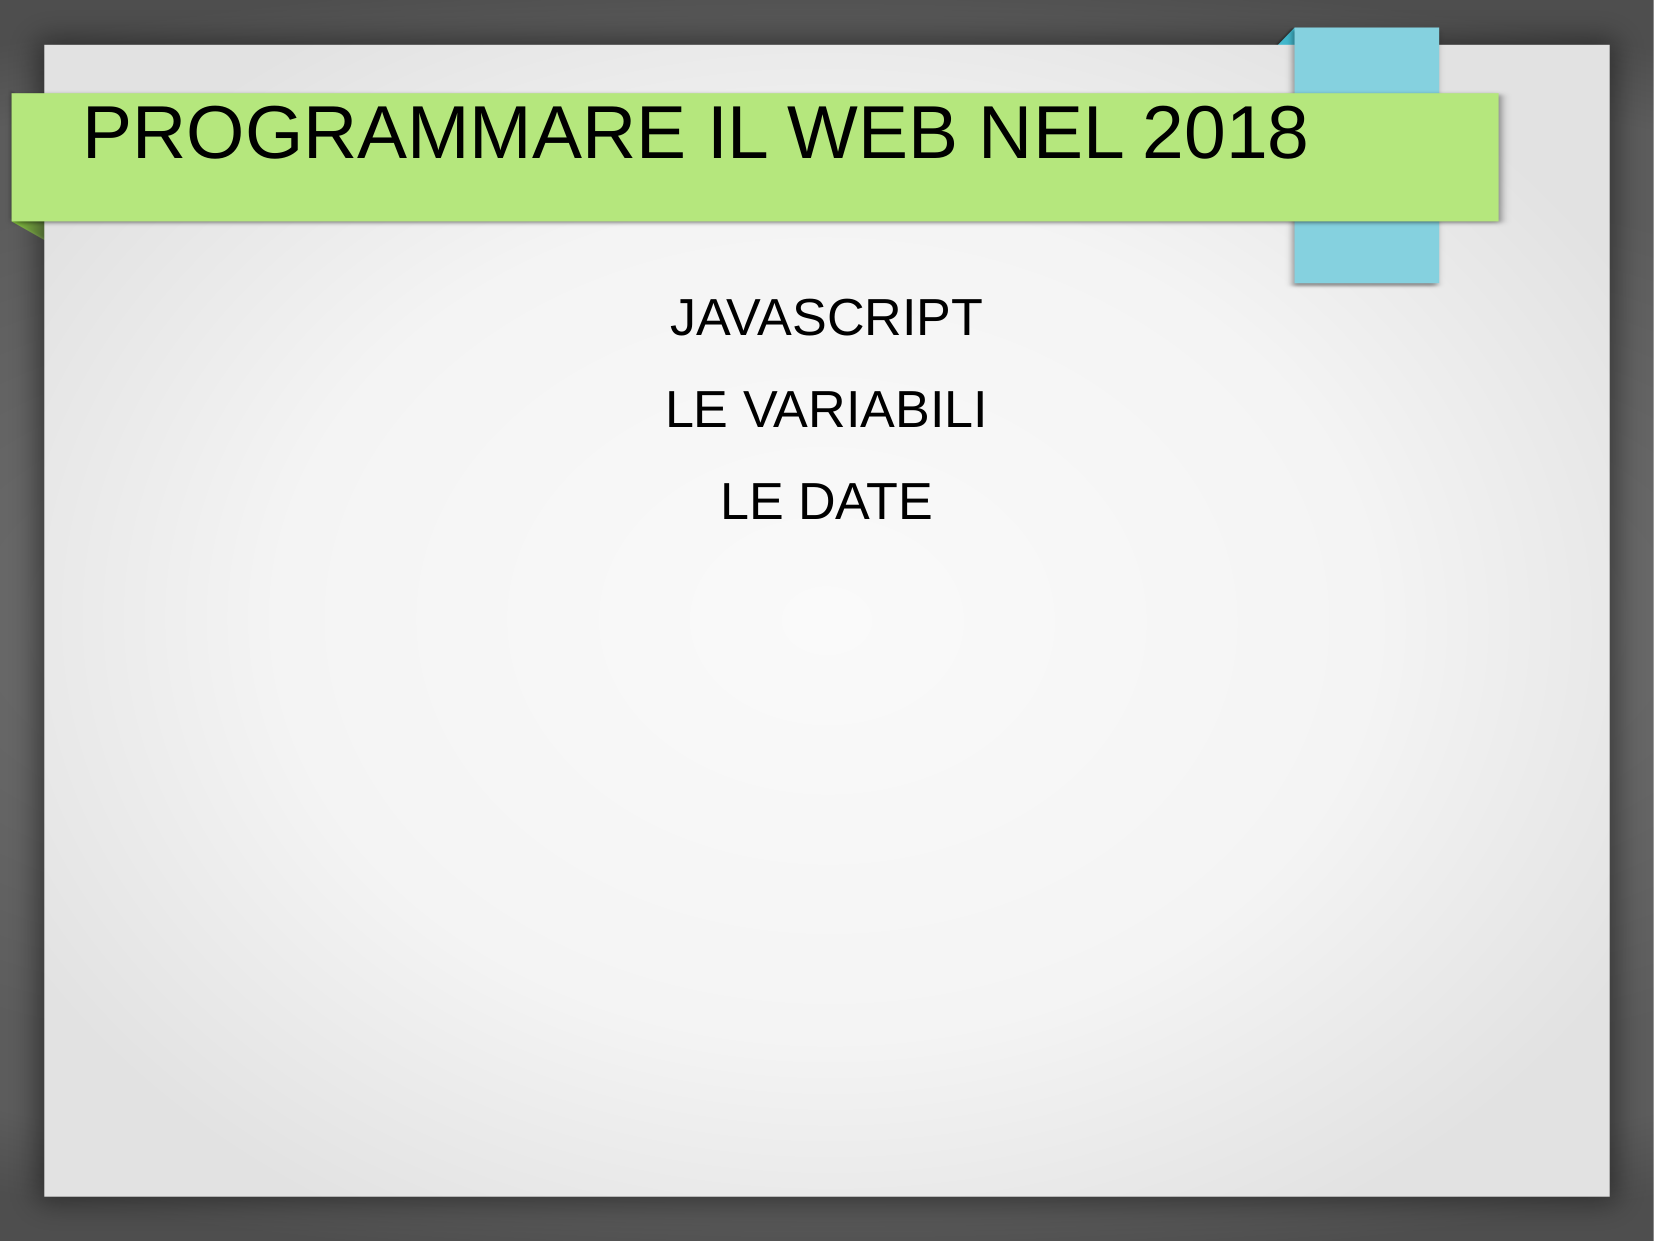

# PROGRAMMARE IL WEB NEL 2018
JAVASCRIPT
LE VARIABILI
LE DATE